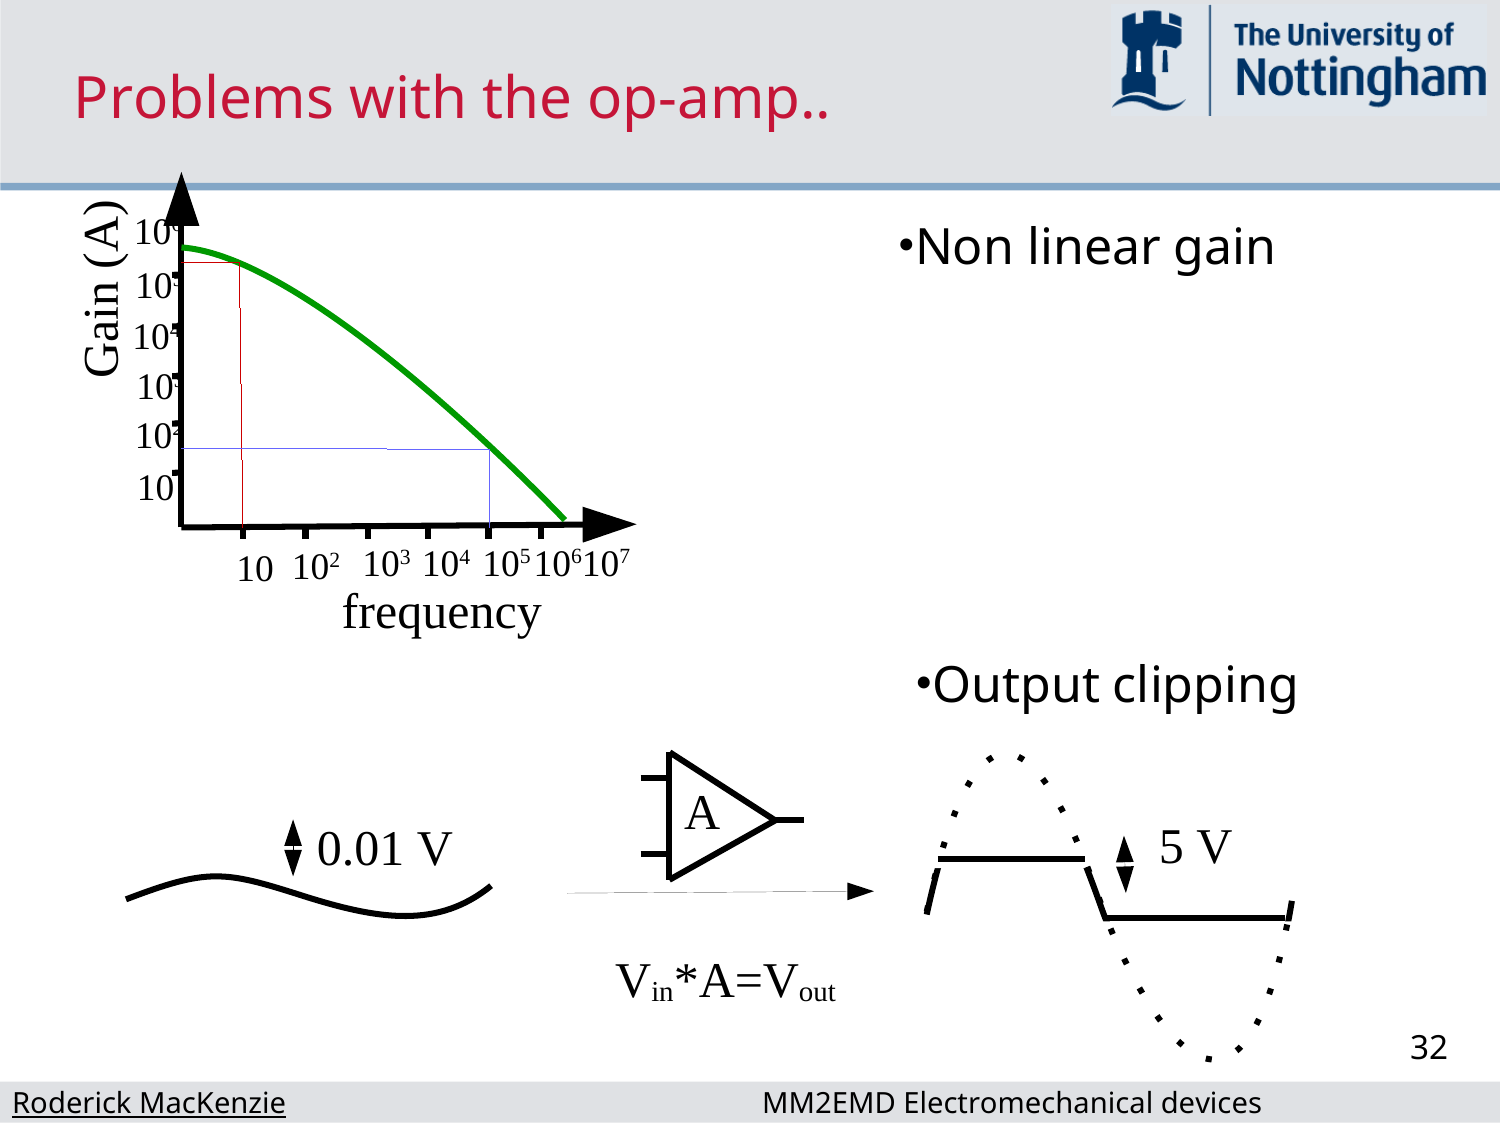

# Problems with the op-amp..
106
Gain (A)
105
104
103
102
10
107
105
106
103
104
102
10
frequency
Non linear gain
Output clipping
A
5 V
0.01 V
Vin*A=Vout